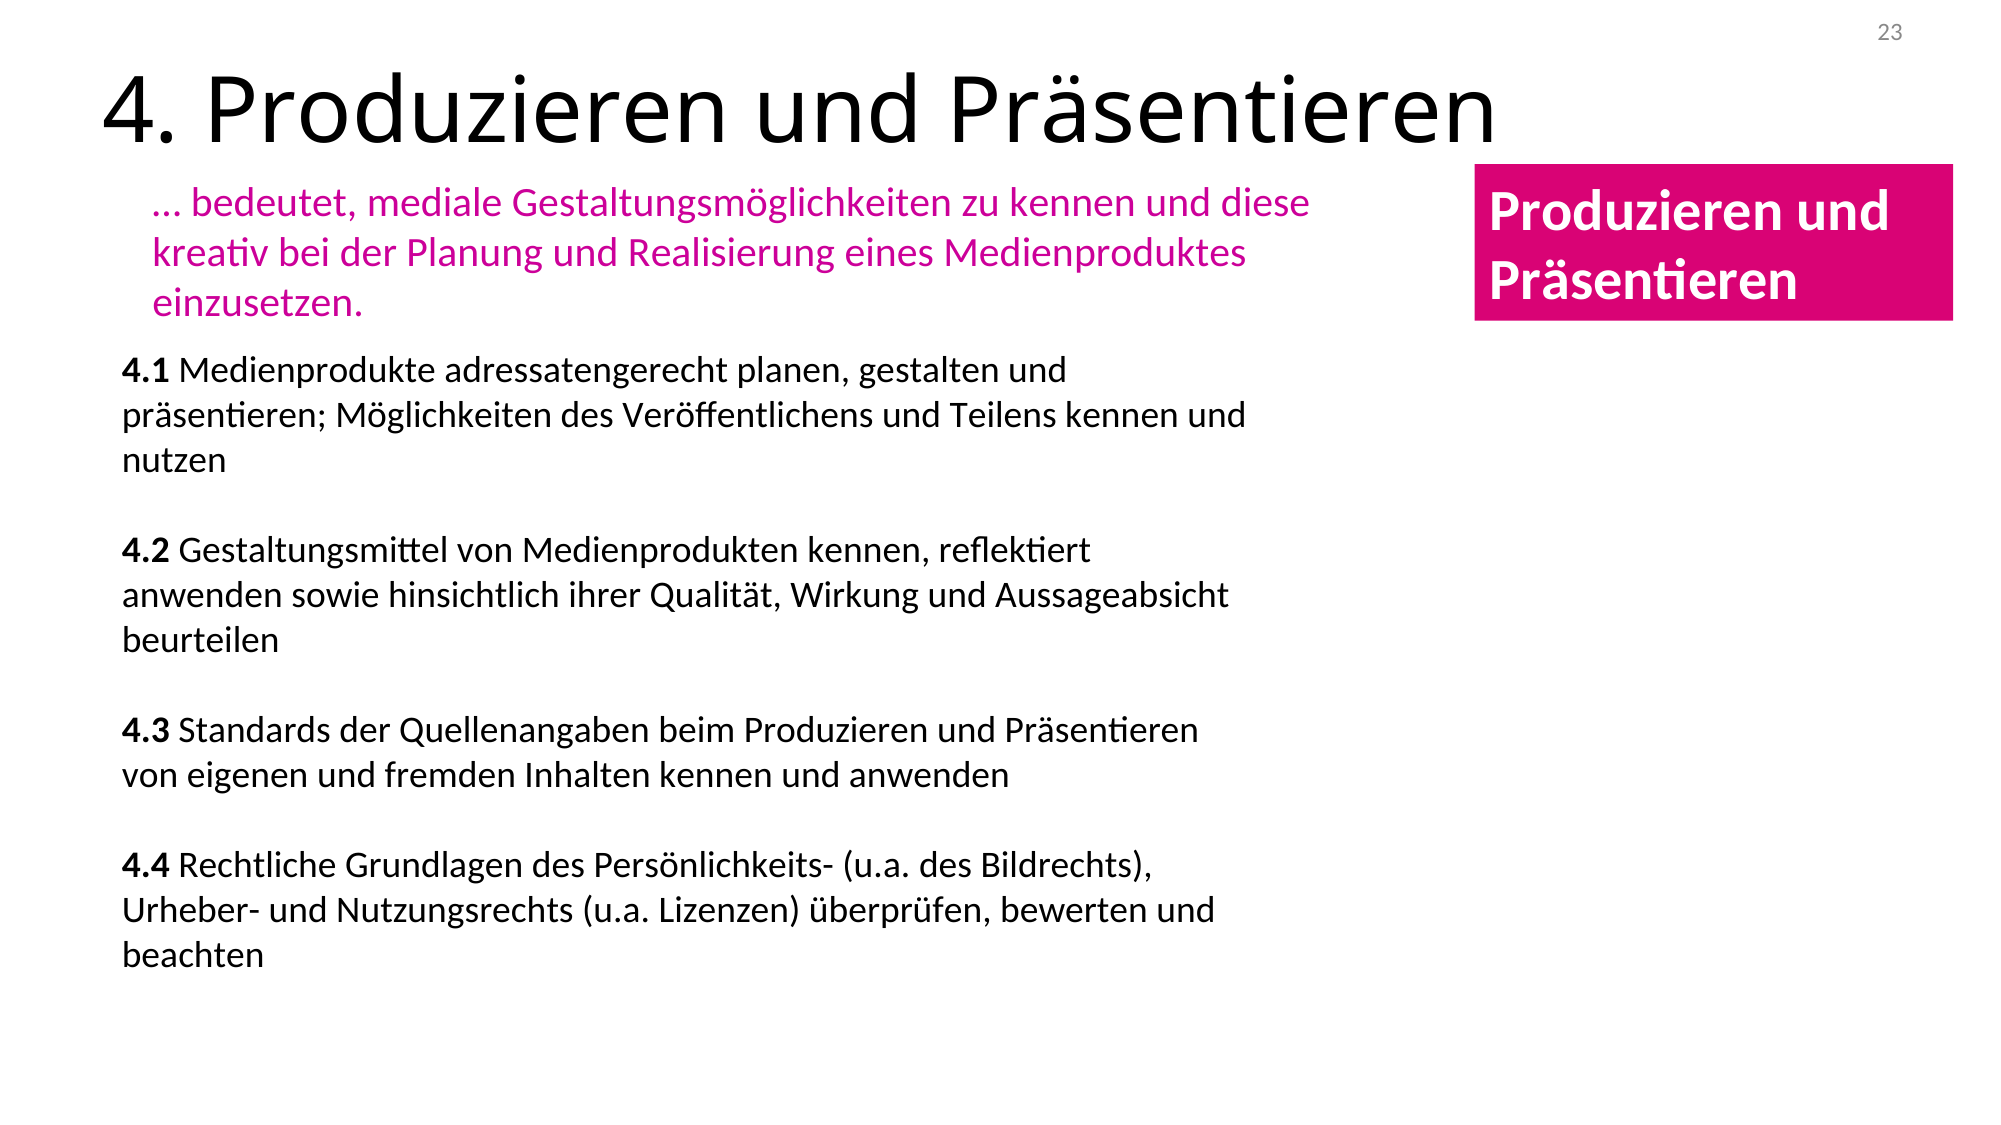

22
4. Produzieren und Präsentieren
Produzieren und Präsentieren
… bedeutet, mediale Gestaltungsmöglichkeiten zu kennen und diese kreativ bei der Planung und Realisierung eines Medienproduktes einzusetzen.
4.1 Medienprodukte adressatengerecht planen, gestalten und präsentieren; Möglichkeiten des Veröffentlichens und Teilens kennen und nutzen
4.2 Gestaltungsmittel von Medienprodukten kennen, reflektiert anwenden sowie hinsichtlich ihrer Qualität, Wirkung und Aussageabsicht beurteilen
4.3 Standards der Quellenangaben beim Produzieren und Präsentieren von eigenen und fremden Inhalten kennen und anwenden
4.4 Rechtliche Grundlagen des Persönlichkeits- (u.a. des Bildrechts), Urheber- und Nutzungsrechts (u.a. Lizenzen) überprüfen, bewerten und beachten